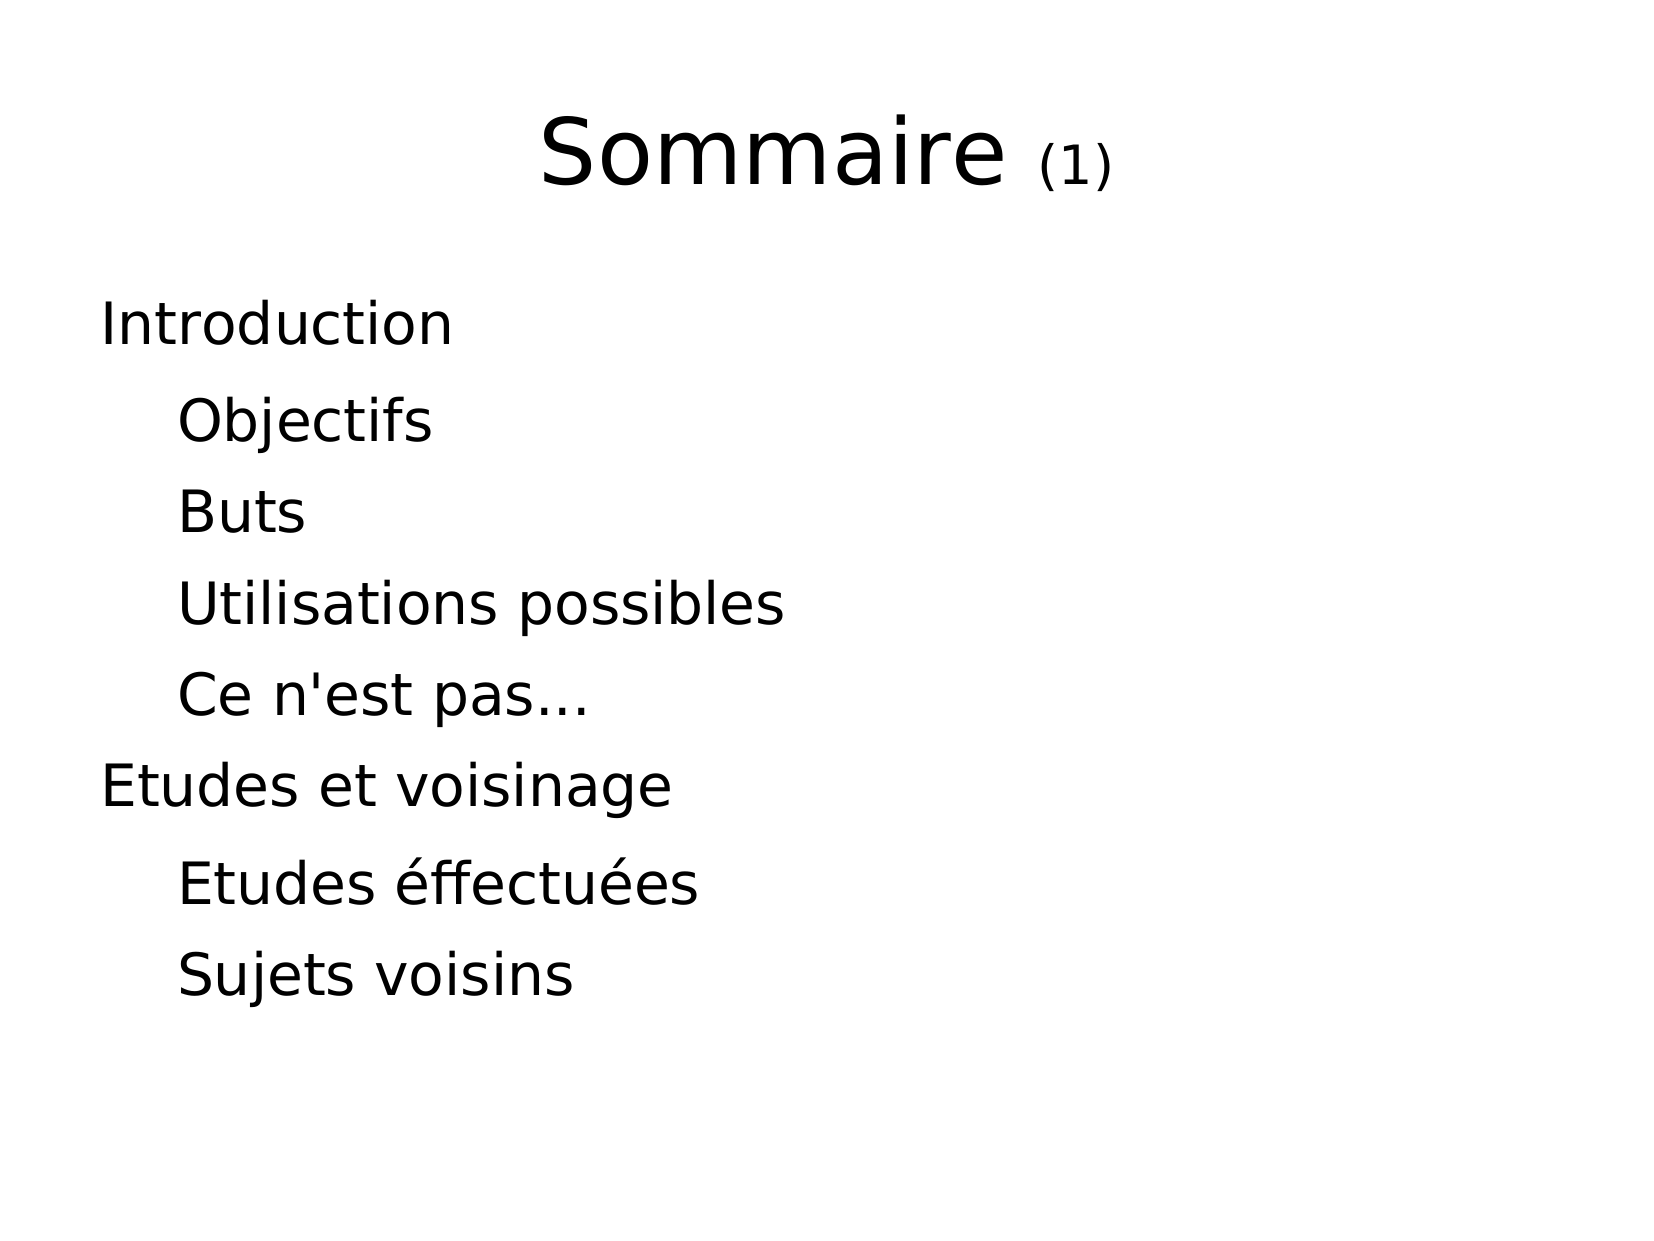

# Sommaire (1)
Introduction
Objectifs
Buts
Utilisations possibles
Ce n'est pas...
Etudes et voisinage
Etudes éffectuées
Sujets voisins